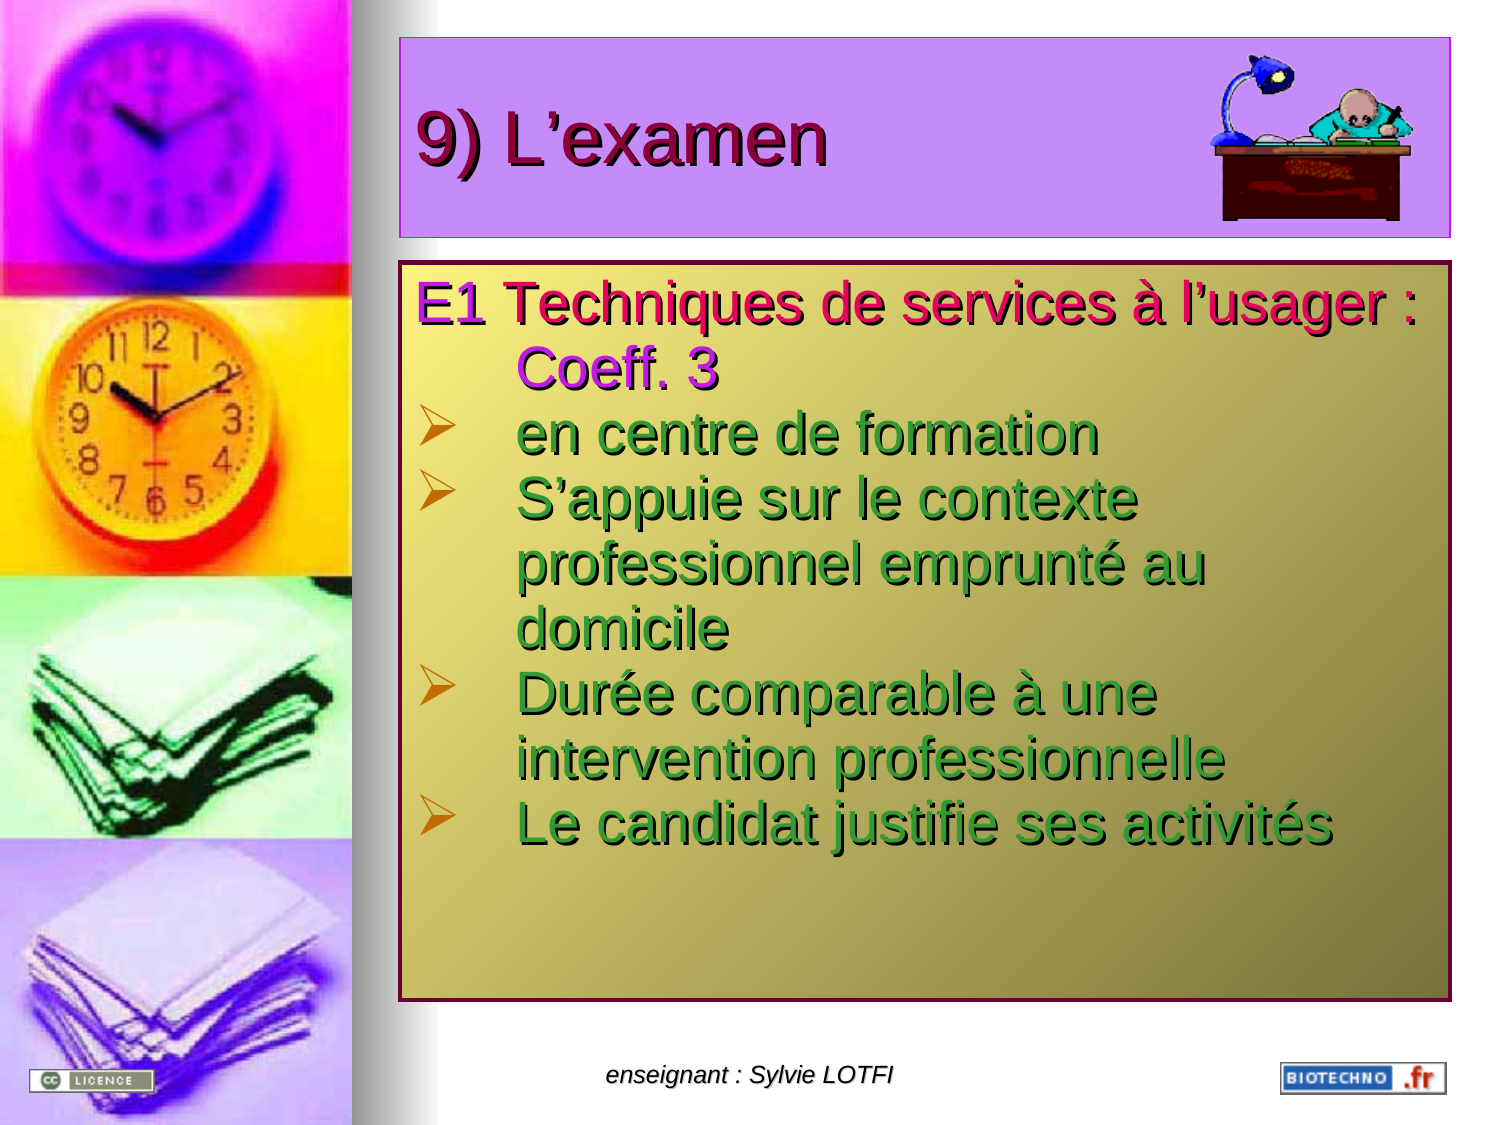

# 9) L’examen
E1 Techniques de services à l’usager : Coeff. 3
en centre de formation
S’appuie sur le contexte professionnel emprunté au domicile
Durée comparable à une intervention professionnelle
Le candidat justifie ses activités